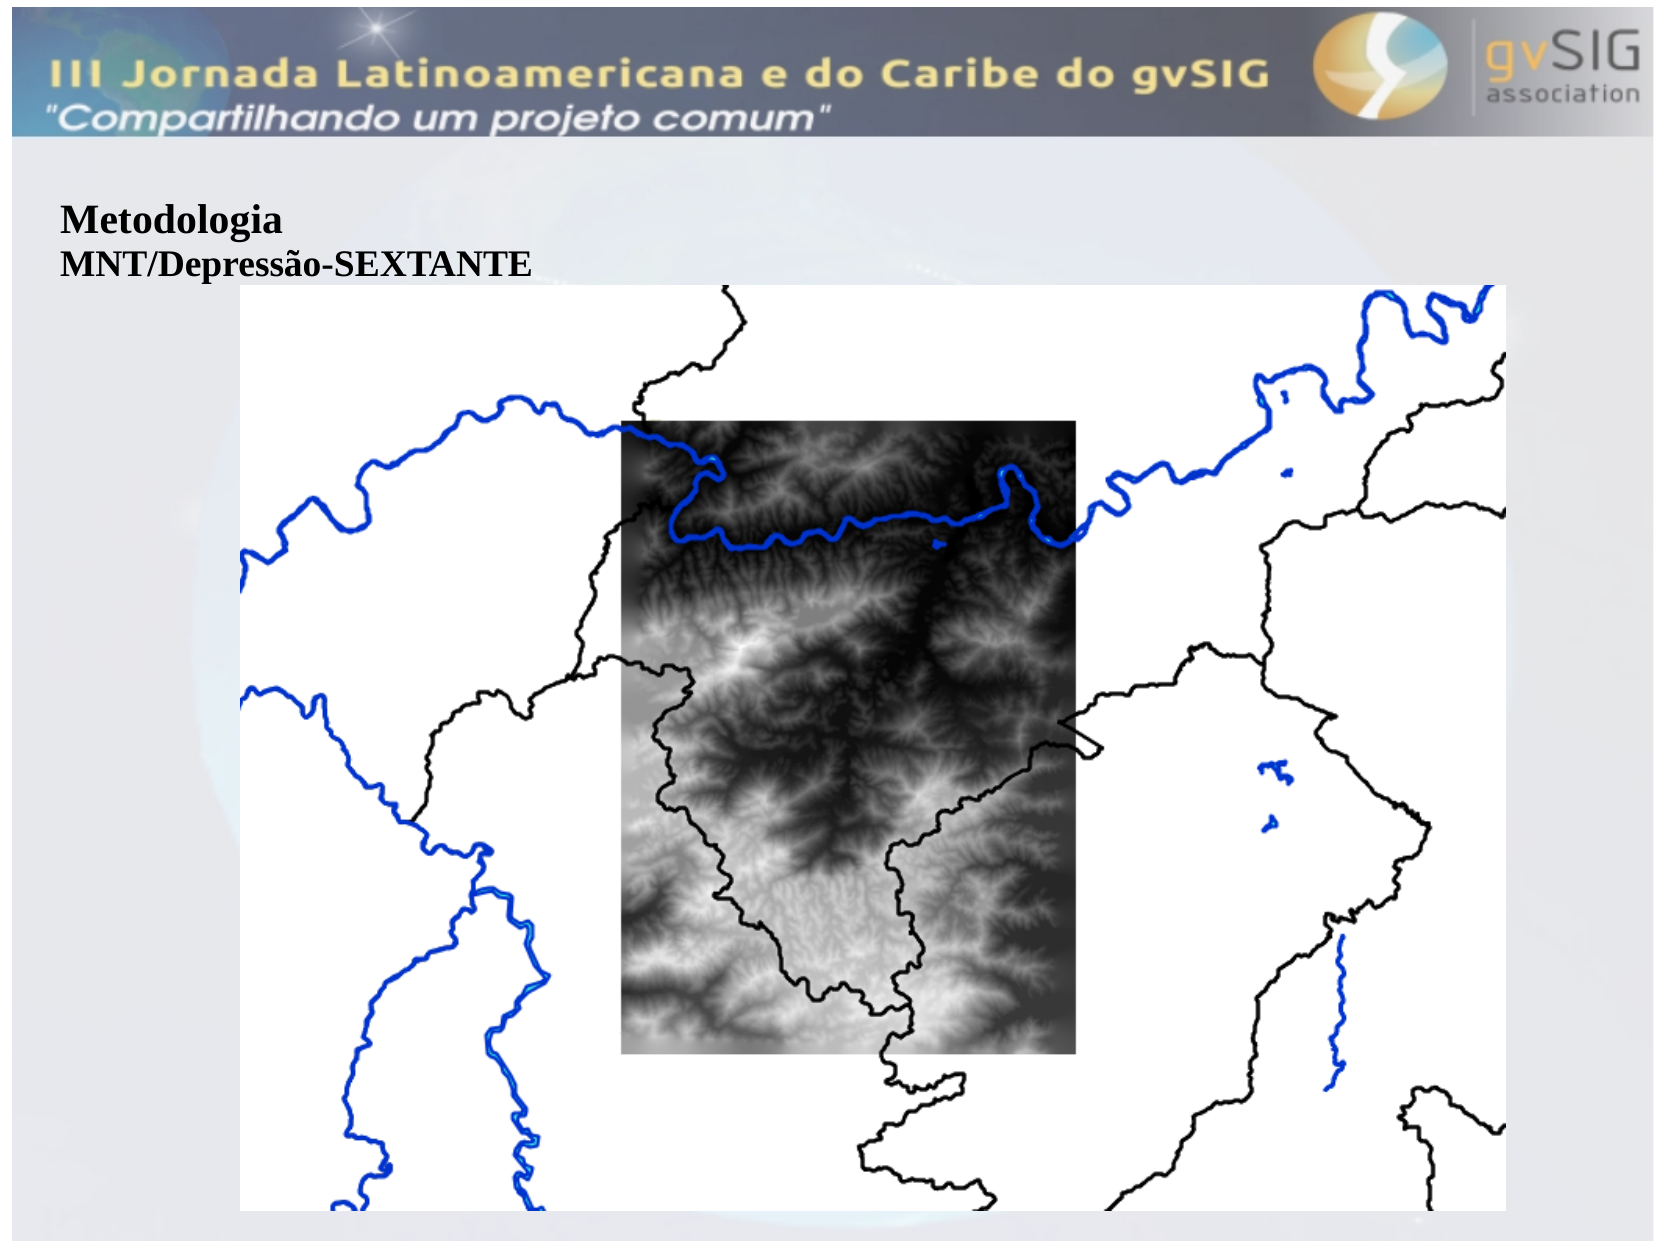

| Metodologia MNT/Depressão-SEXTANTE |
| --- |